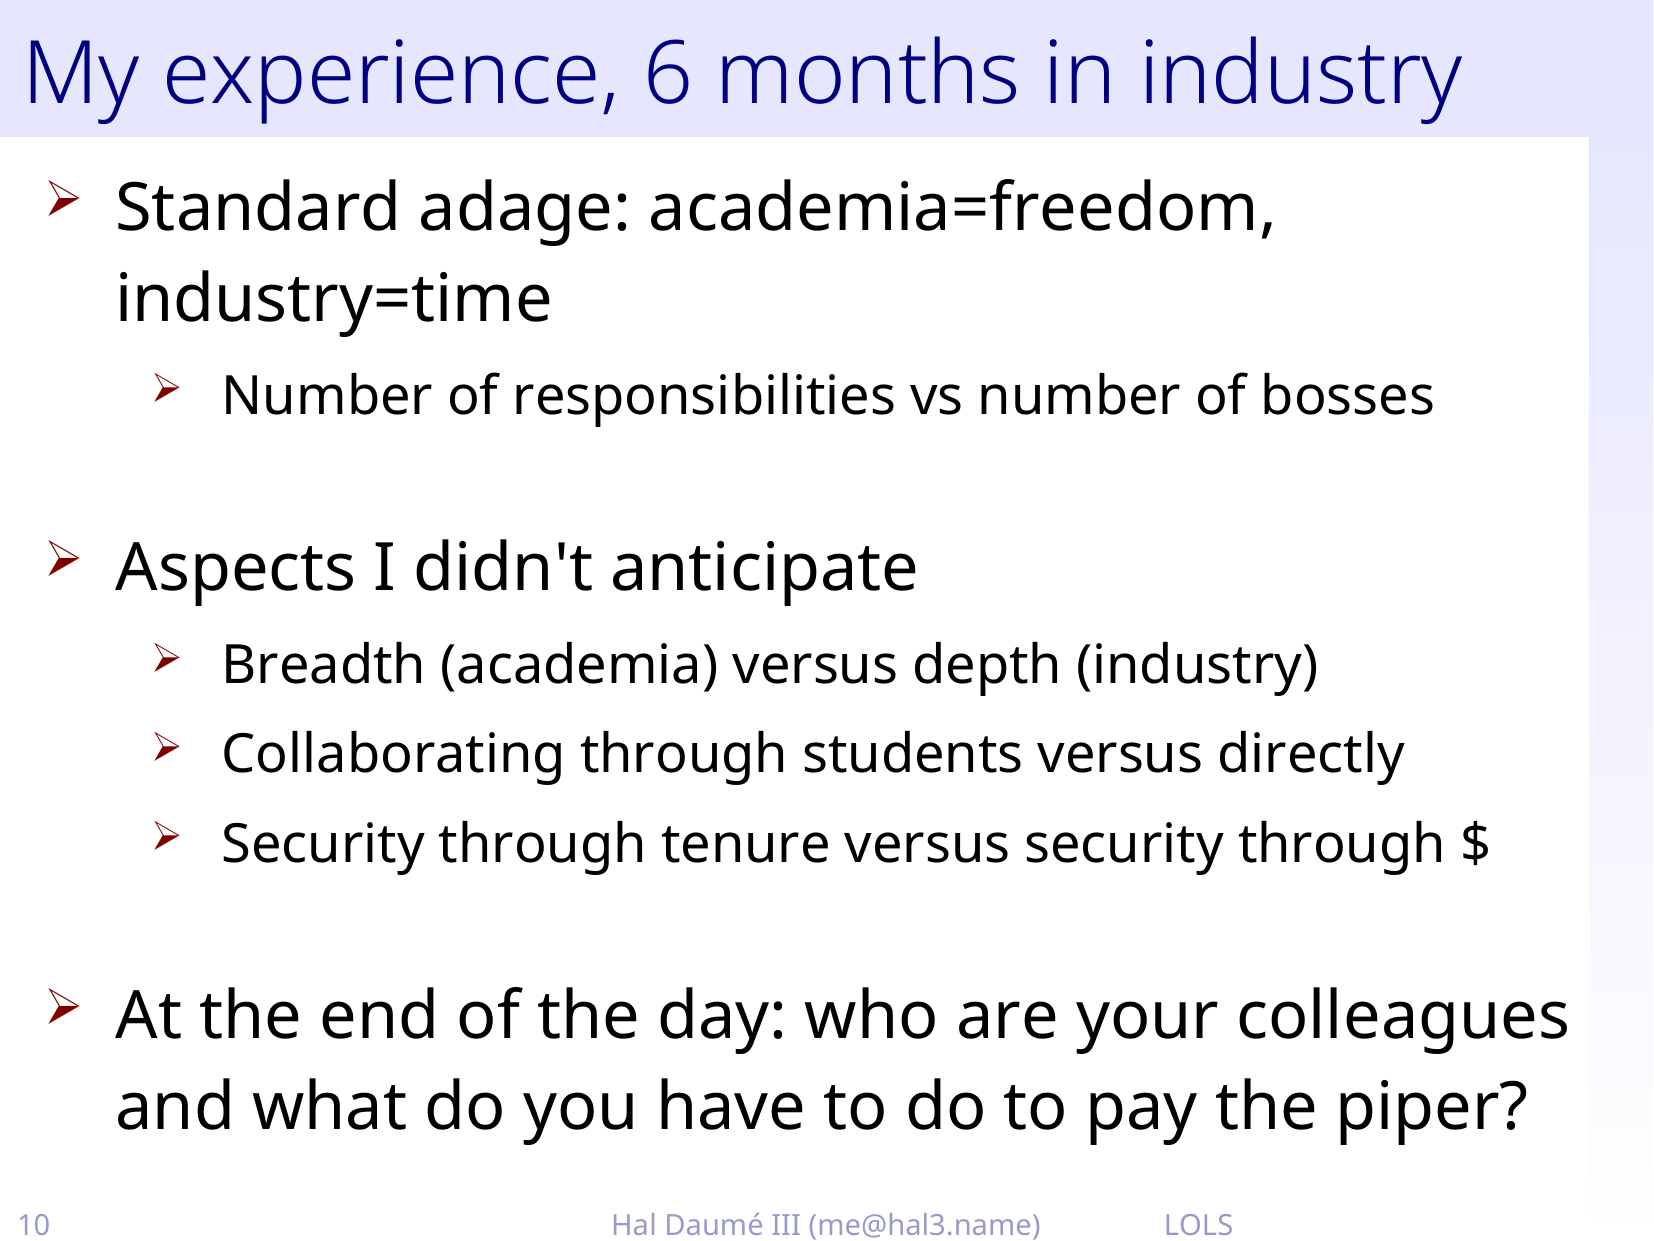

# My experience, 6 months in industry
Standard adage: academia=freedom, industry=time
Number of responsibilities vs number of bosses
Aspects I didn't anticipate
Breadth (academia) versus depth (industry)
Collaborating through students versus directly
Security through tenure versus security through $
At the end of the day: who are your colleagues and what do you have to do to pay the piper?
Major caveat: this is comparing a top ranked CS dept to top industry lab, in a time when there's tons of money in this area (more in industry)